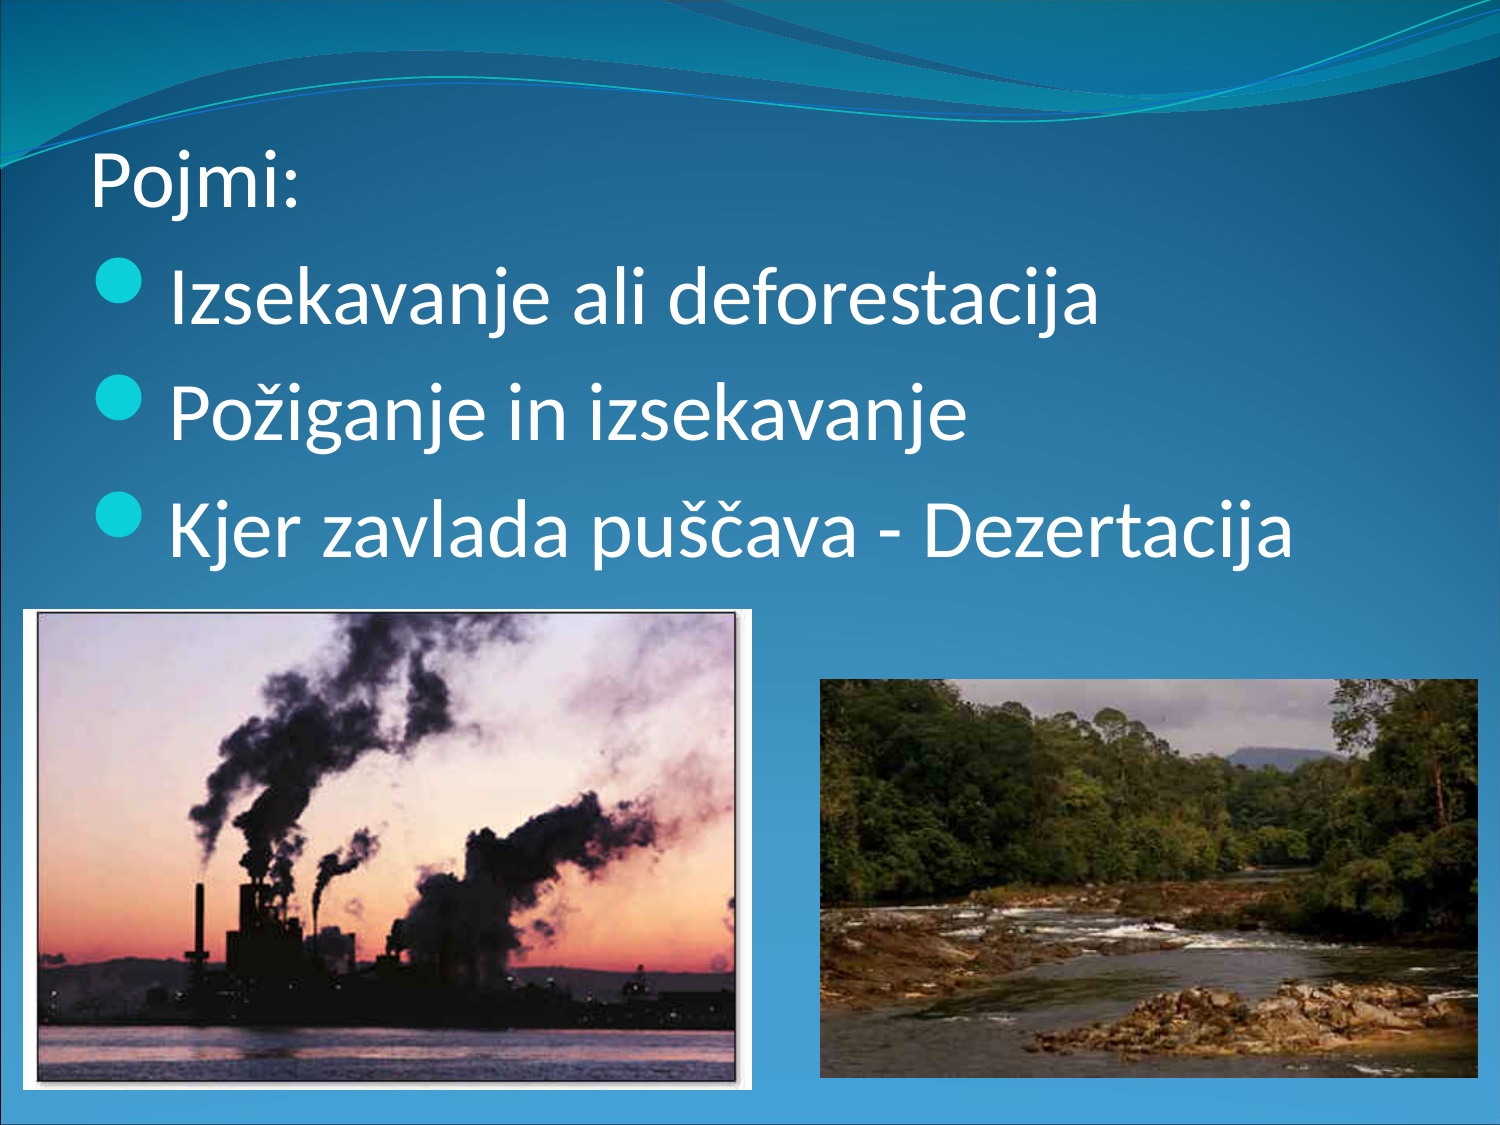

Pojmi:
Izsekavanje ali deforestacija
Požiganje in izsekavanje
Kjer zavlada puščava - Dezertacija